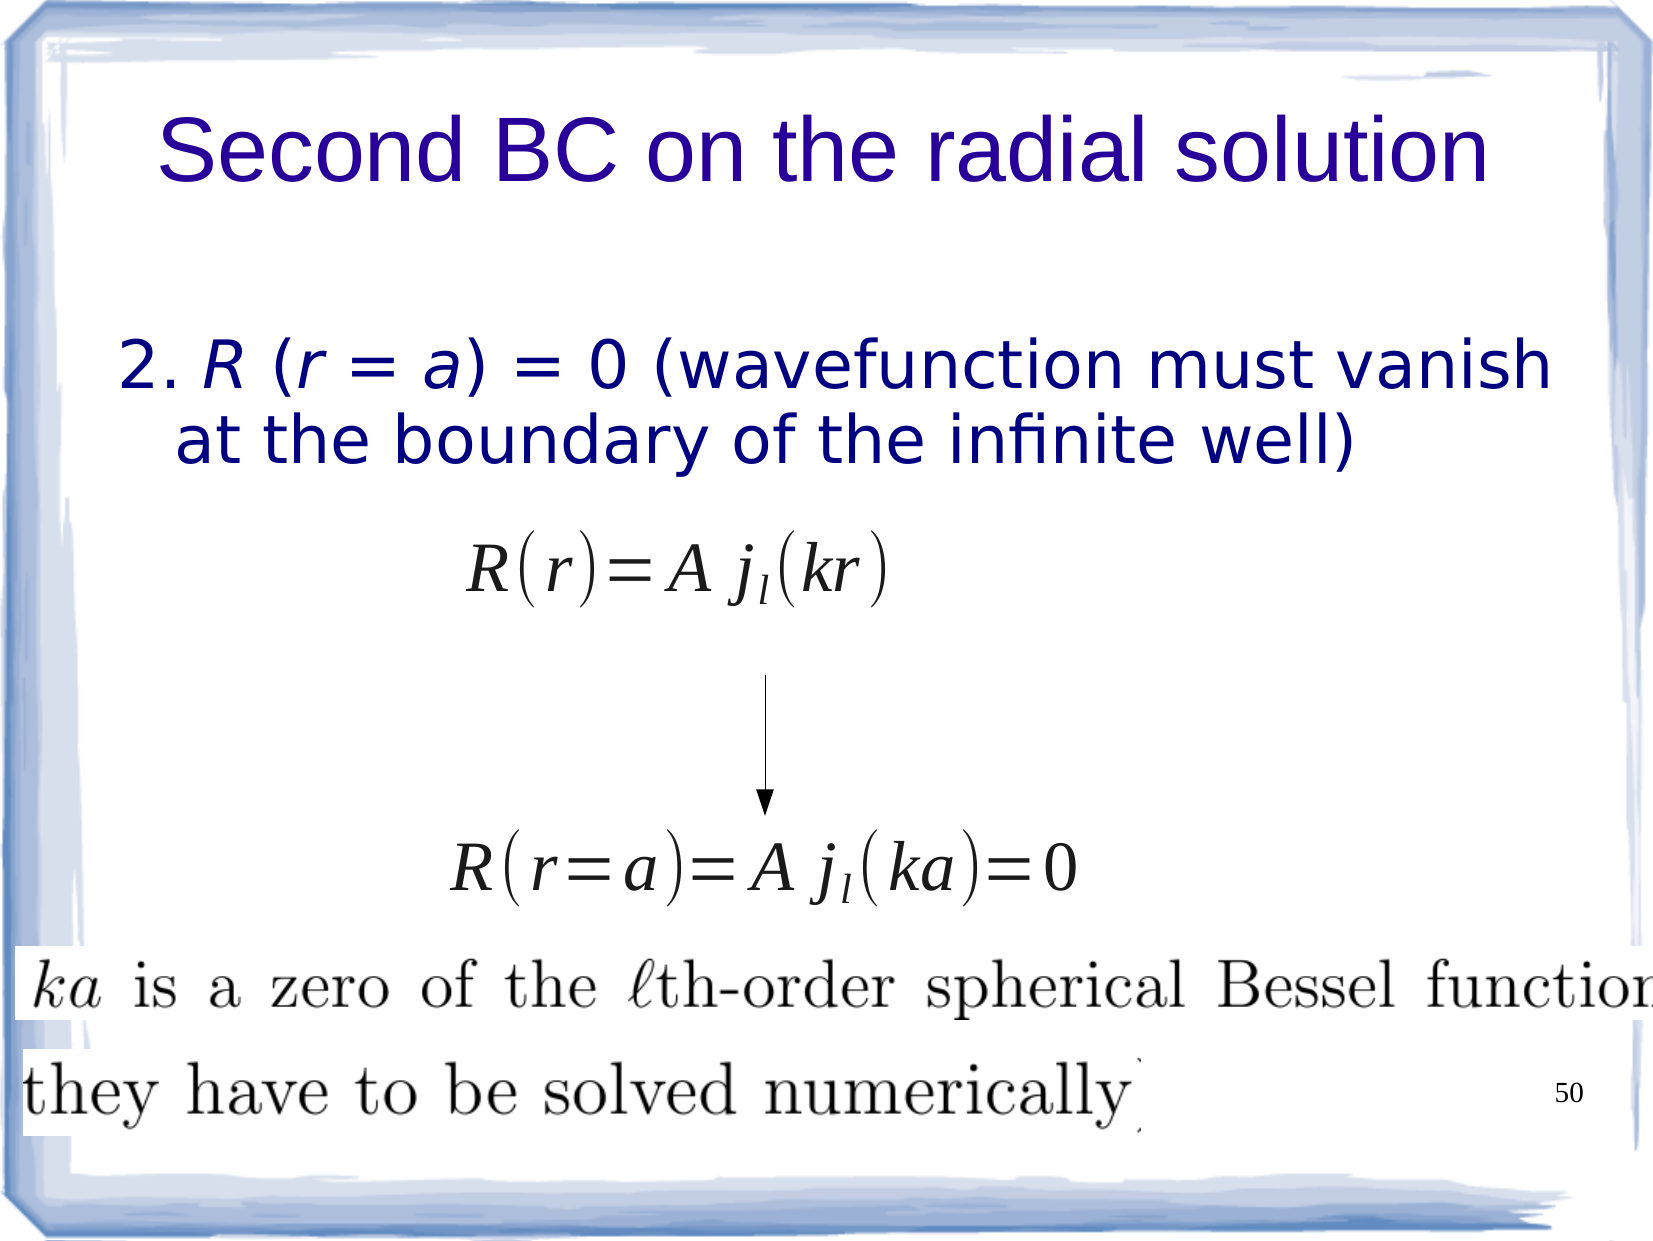

# Second BC on the radial solution
2. R (r = a) = 0 (wavefunction must vanish at the boundary of the infinite well)
50